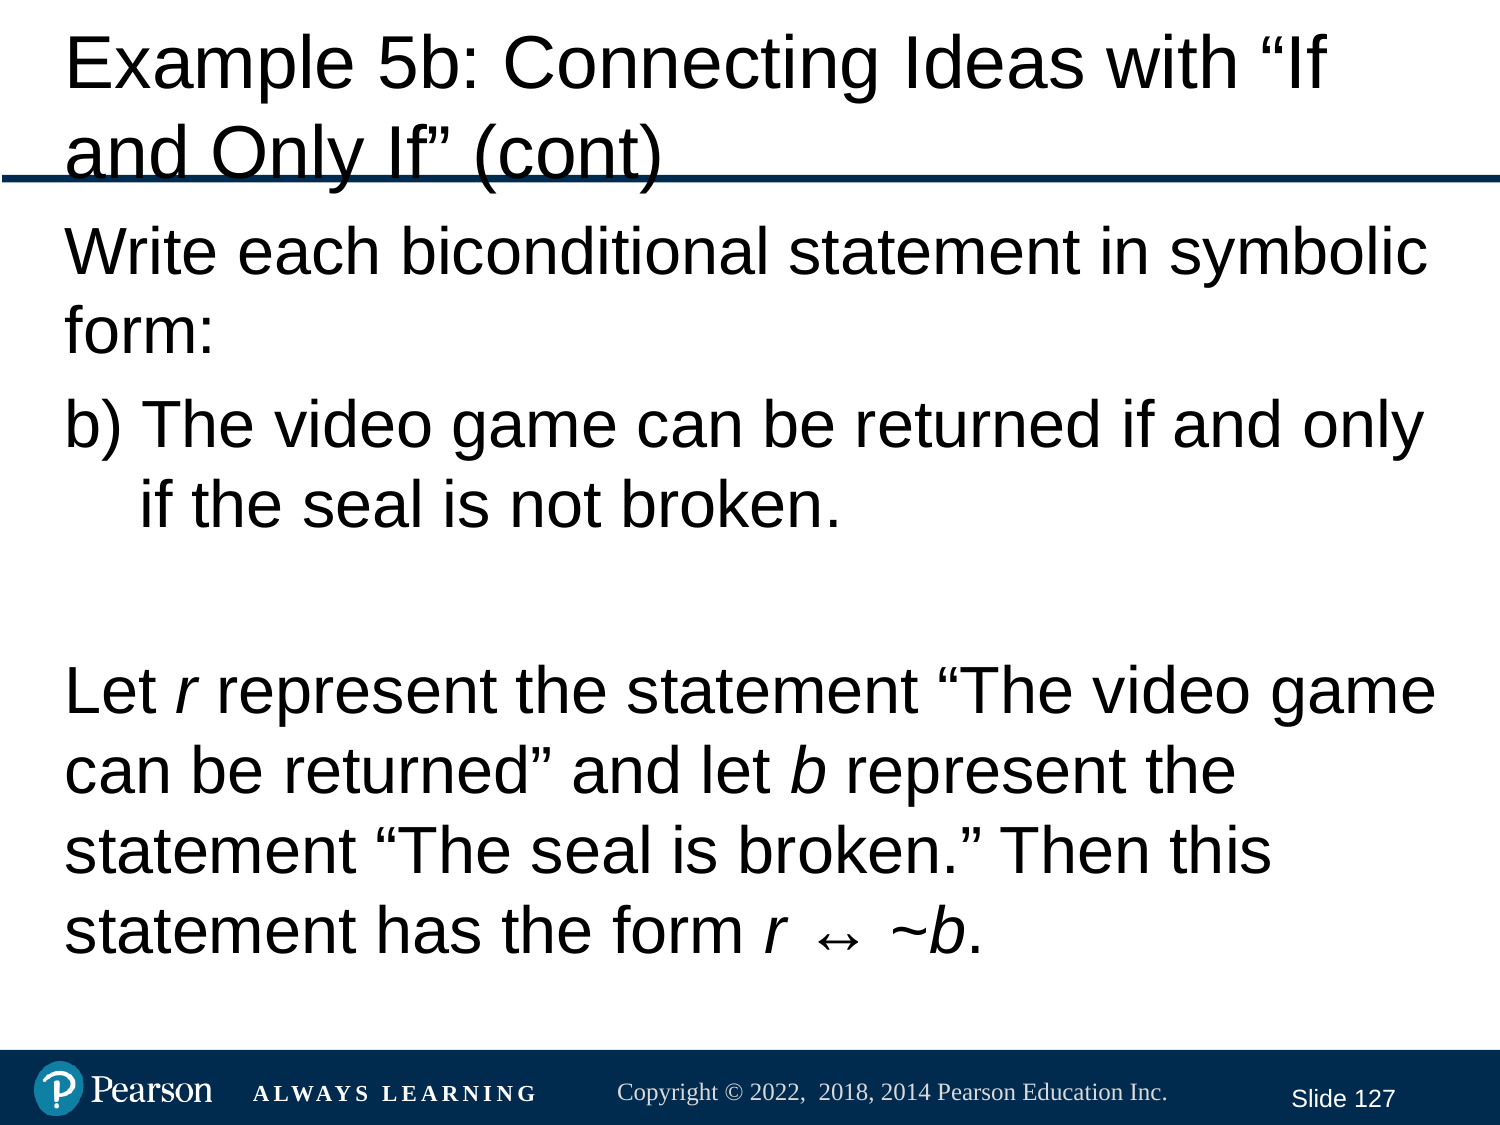

# Example 5b: Connecting Ideas with “If and Only If” (cont)
Write each biconditional statement in symbolic form:
b) The video game can be returned if and only if the seal is not broken.
Let r represent the statement “The video game can be returned” and let b represent the statement “The seal is broken.” Then this statement has the form r ↔ ~b.